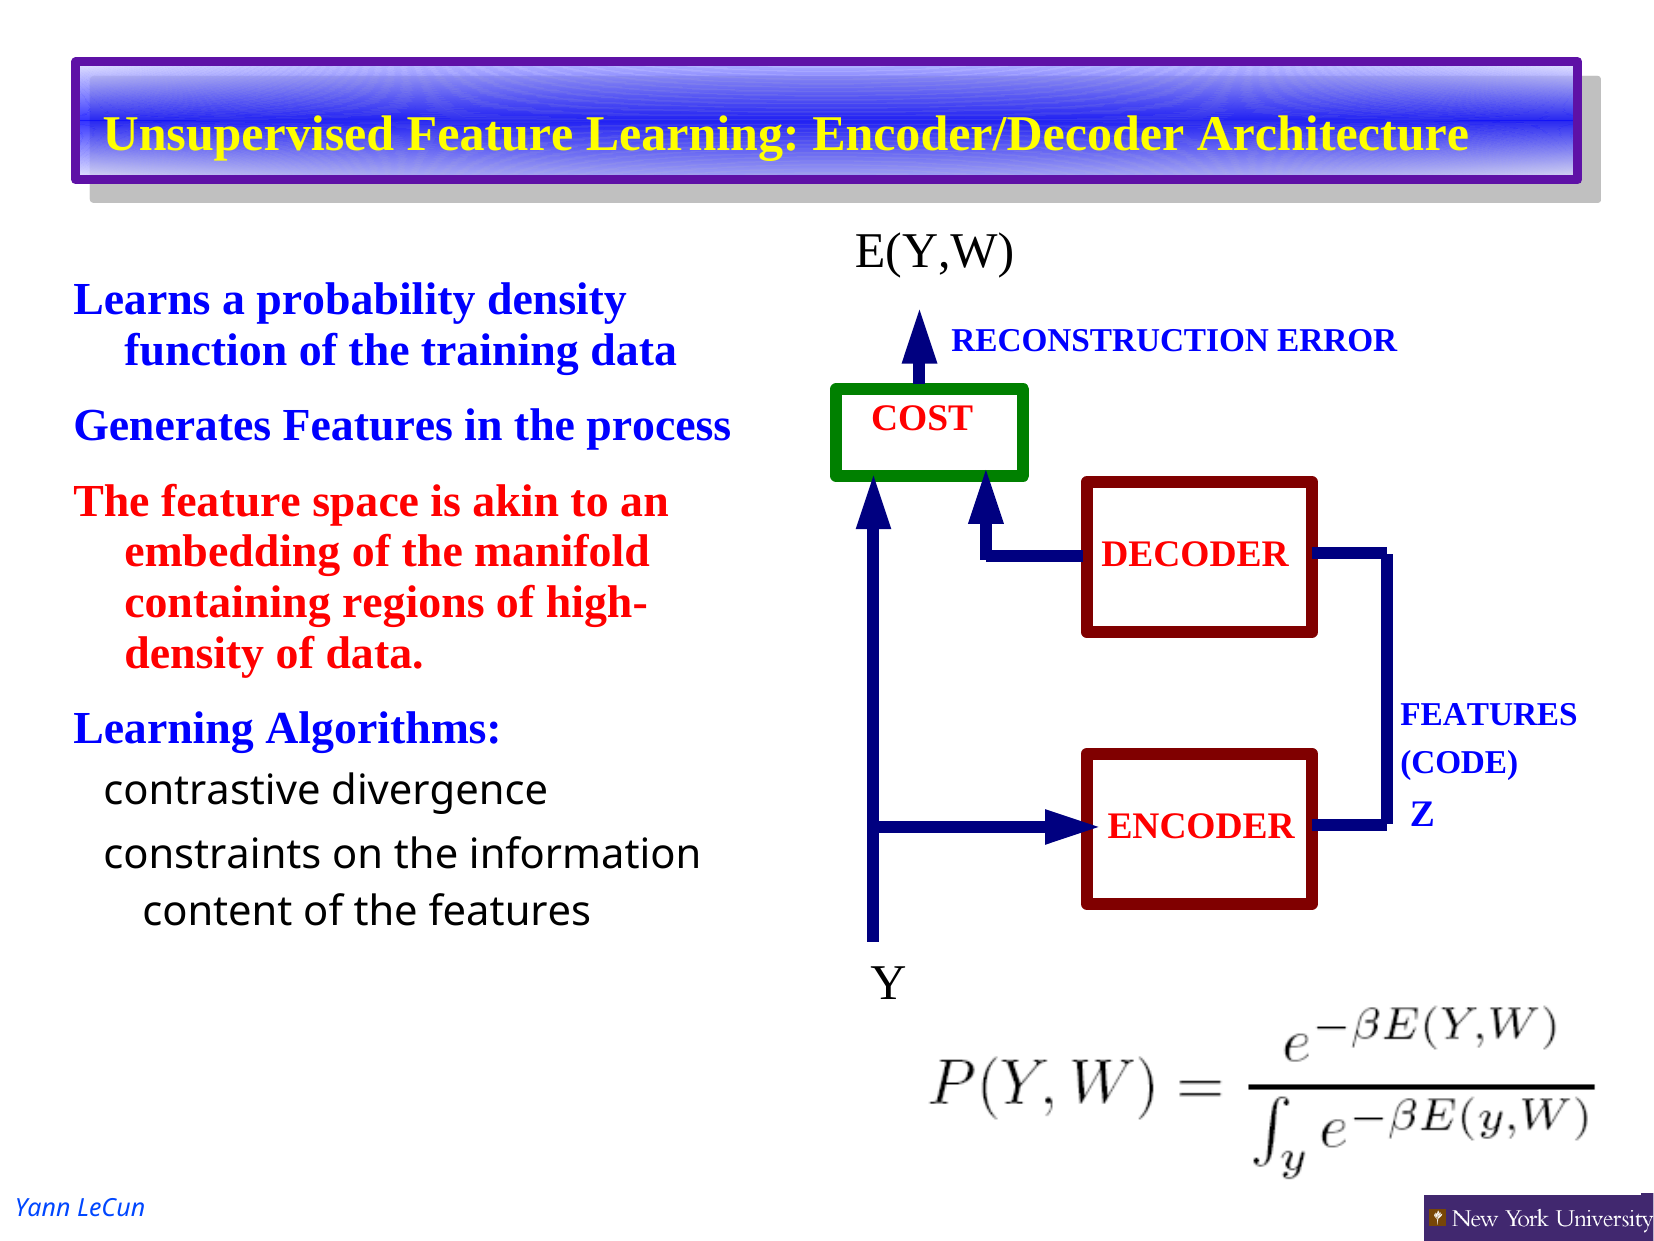

# Unsupervised Feature Learning: Encoder/Decoder Architecture
E(Y,W)
Learns a probability density function of the training data
Generates Features in the process
The feature space is akin to an embedding of the manifold containing regions of high-density of data.
Learning Algorithms:
contrastive divergence
constraints on the information content of the features
RECONSTRUCTION ERROR
COST
DECODER
FEATURES
(CODE)
 Z
ENCODER
Y